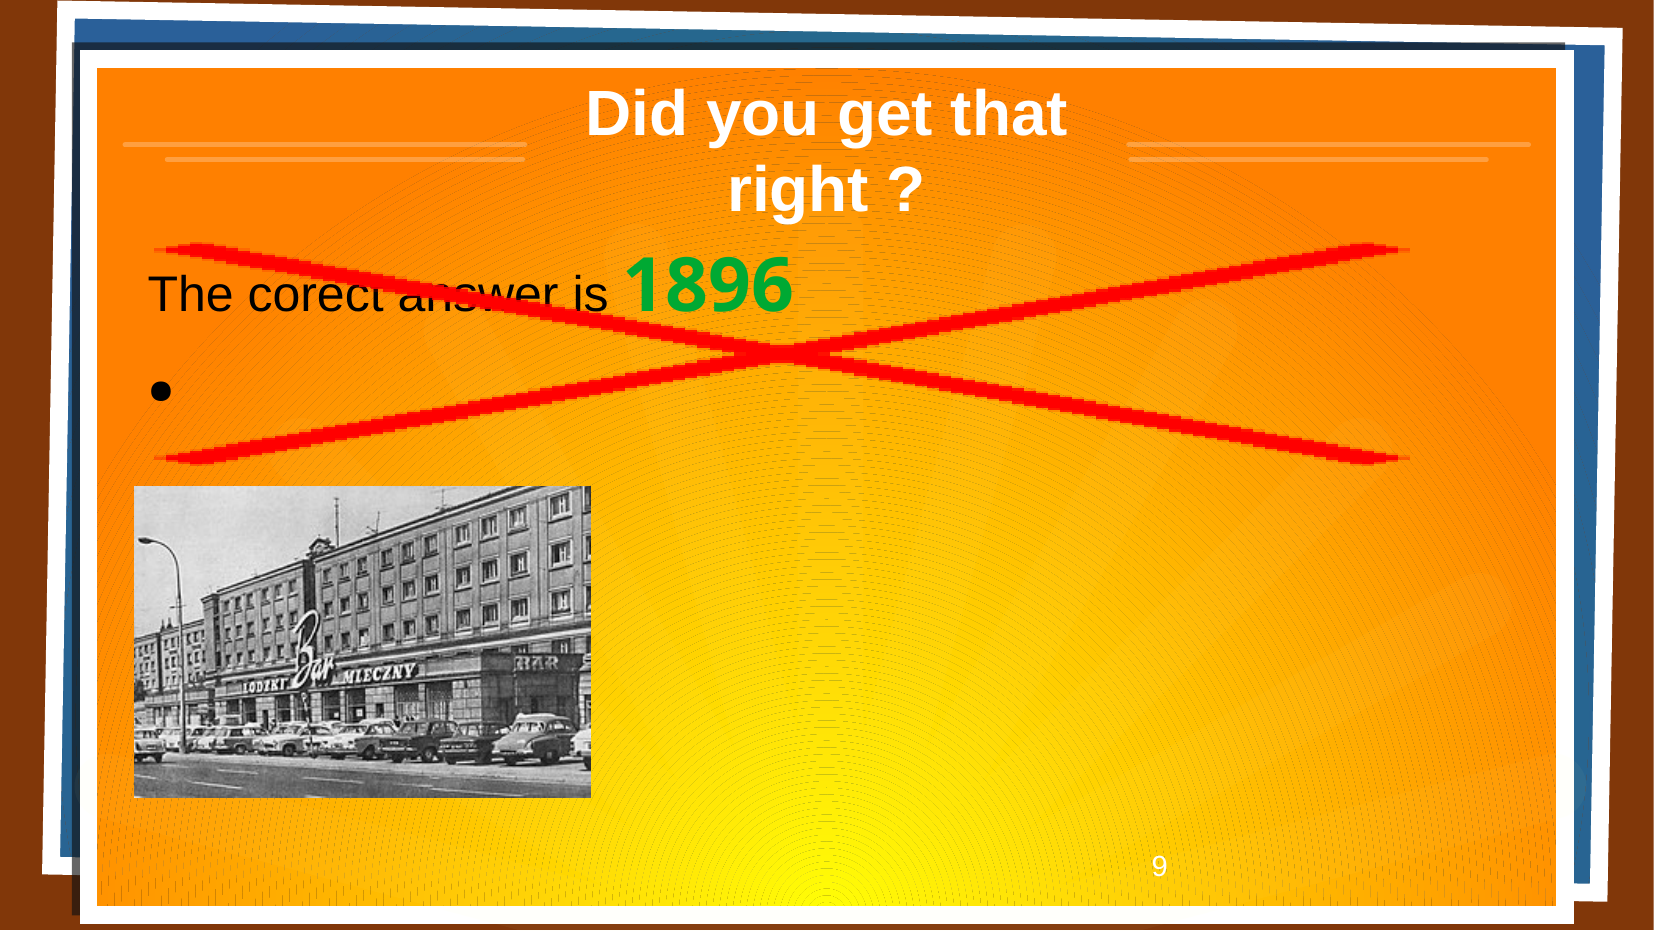

# Did you get that right ?
The corect answer is 1896